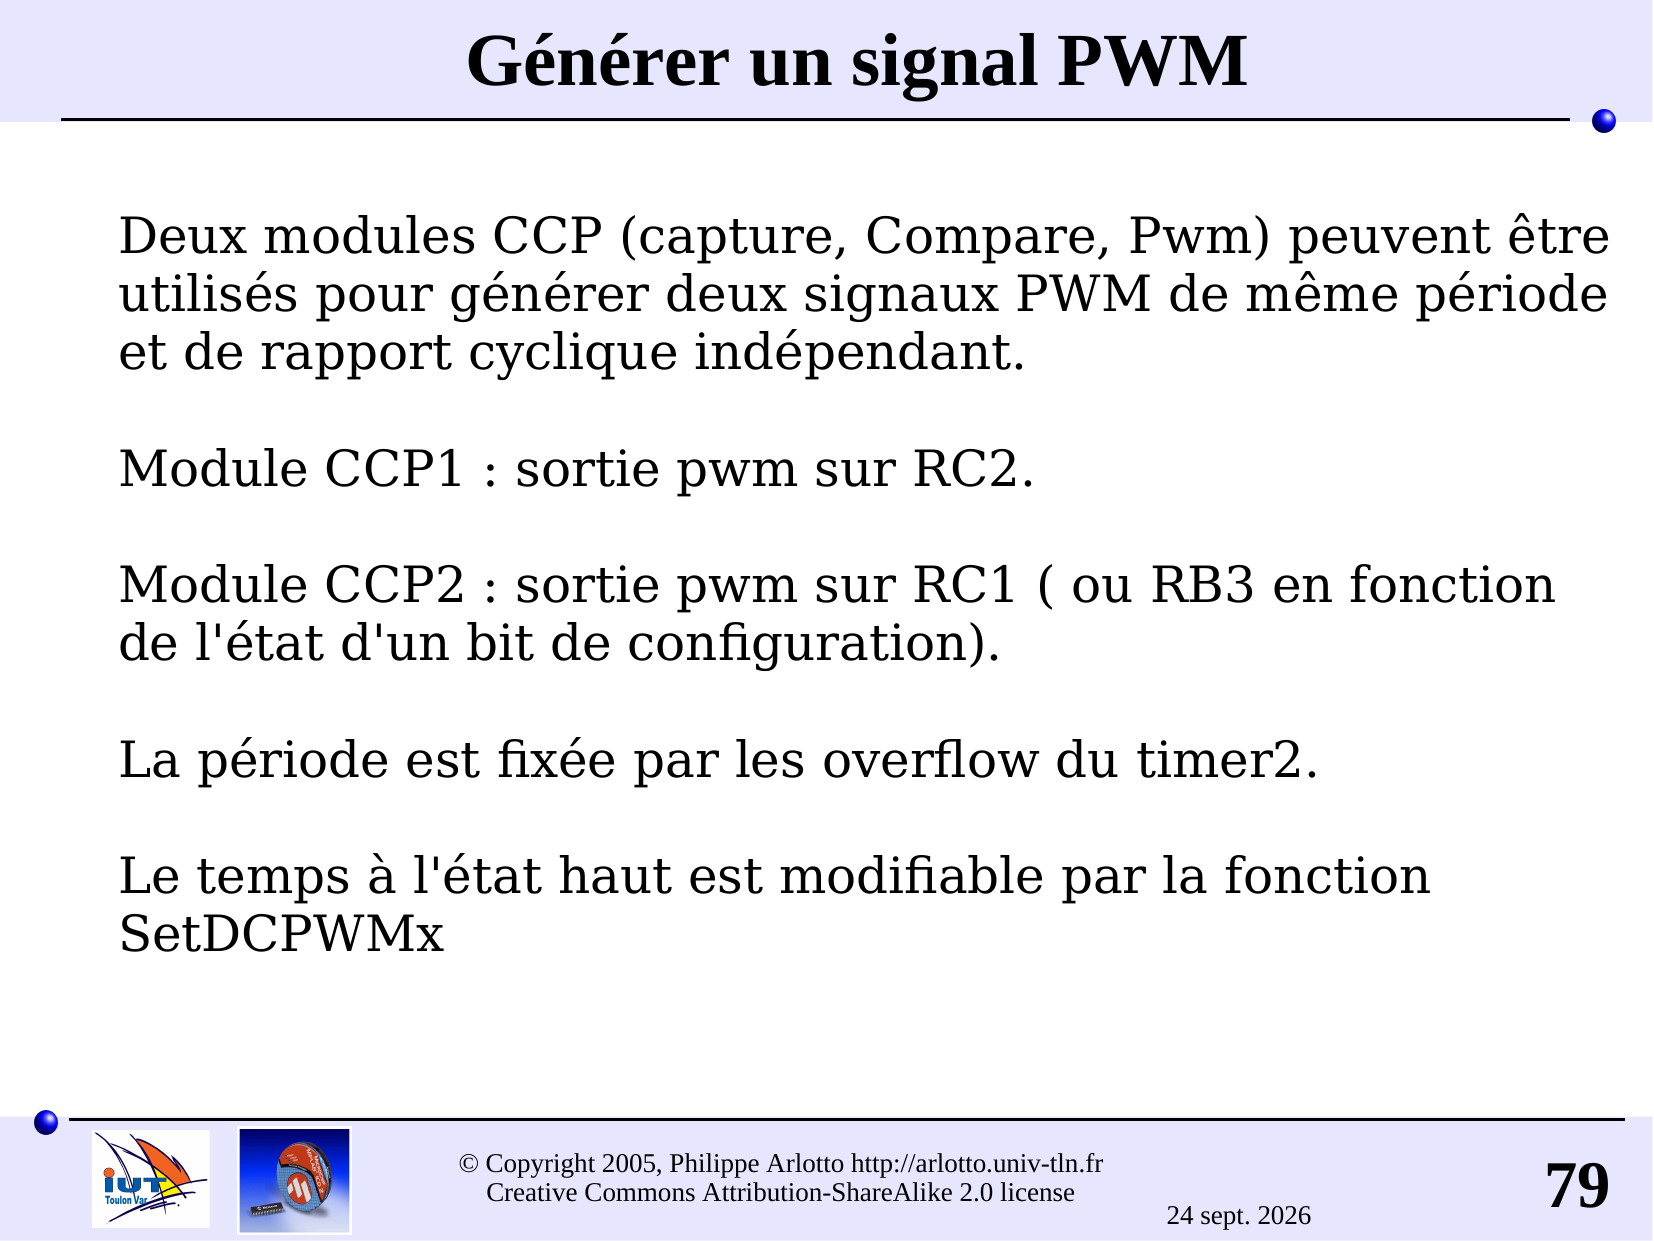

# Générer un signal PWM
Deux modules CCP (capture, Compare, Pwm) peuvent être
utilisés pour générer deux signaux PWM de même période
et de rapport cyclique indépendant.
Module CCP1 : sortie pwm sur RC2.
Module CCP2 : sortie pwm sur RC1 ( ou RB3 en fonction
de l'état d'un bit de configuration).
La période est fixée par les overflow du timer2.
Le temps à l'état haut est modifiable par la fonction
SetDCPWMx